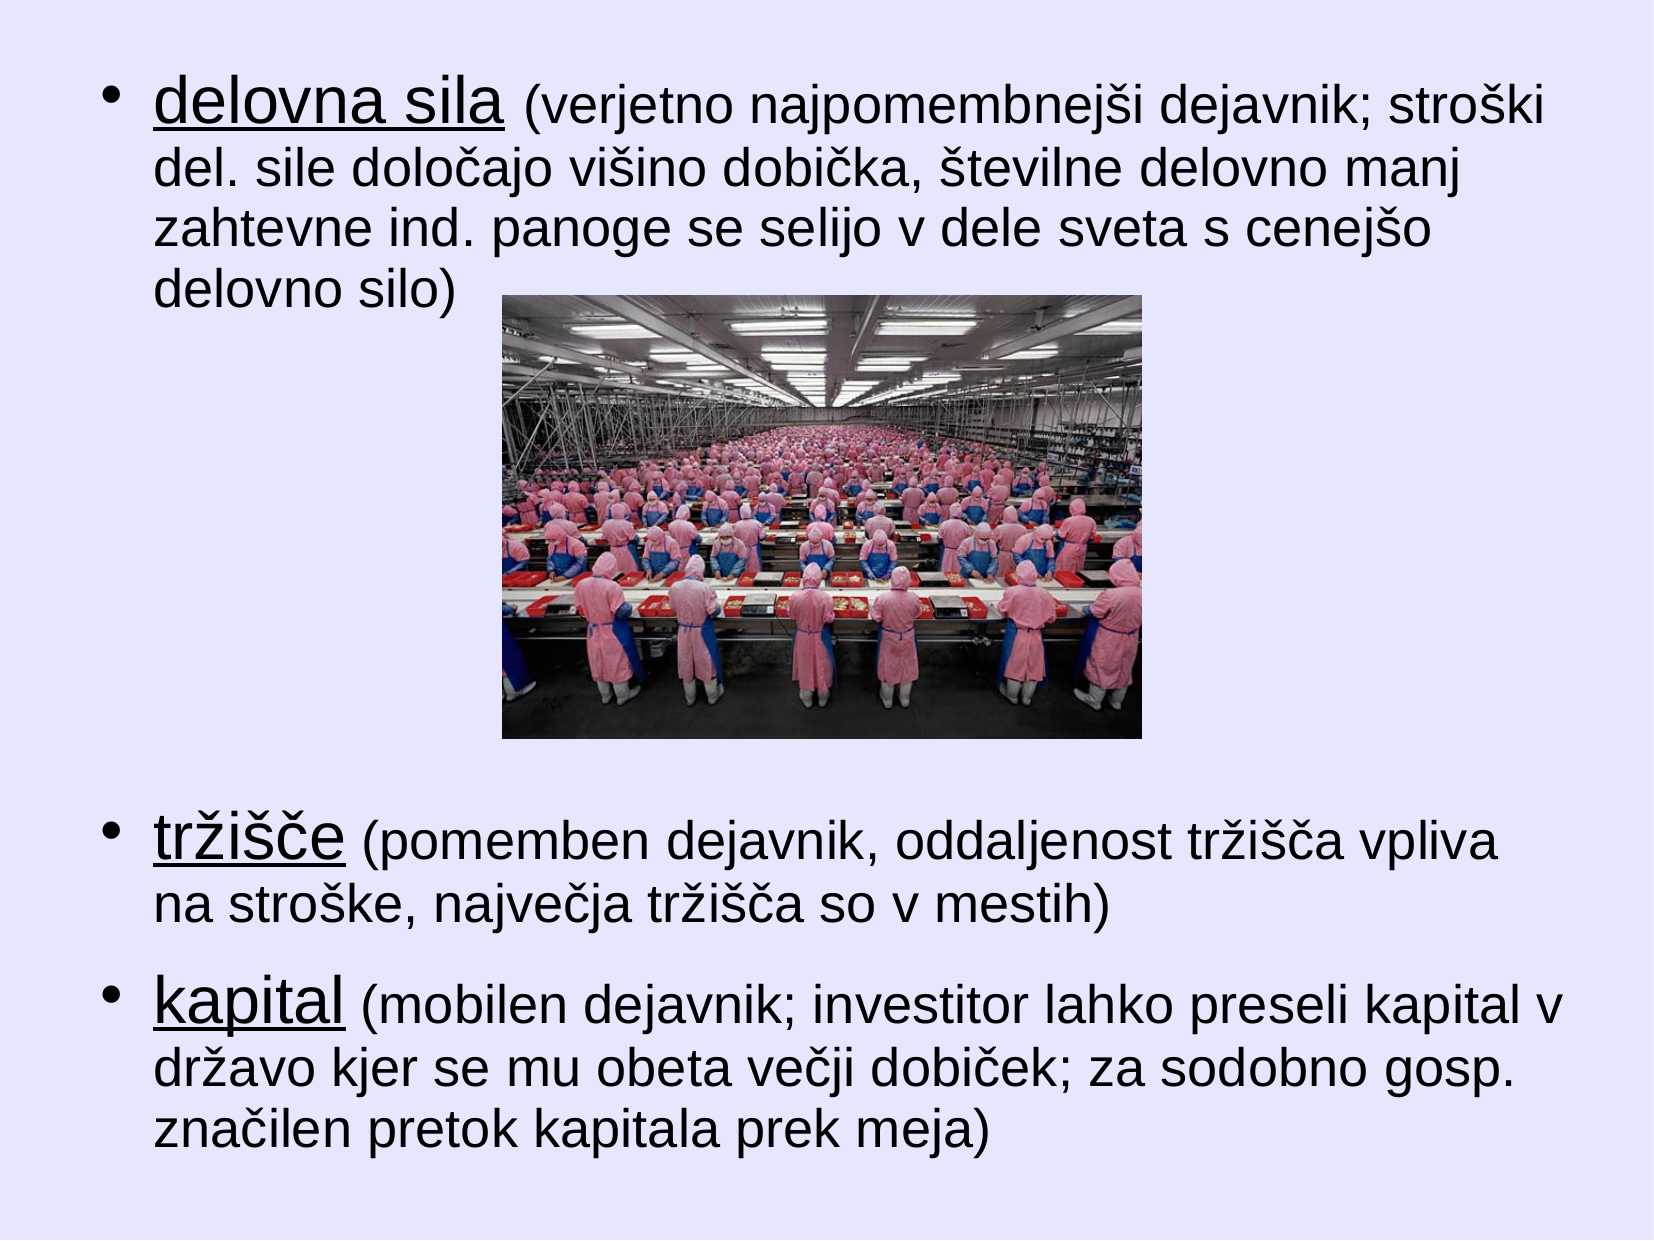

# delovna sila (verjetno najpomembnejši dejavnik; stroški del. sile določajo višino dobička, številne delovno manj zahtevne ind. panoge se selijo v dele sveta s cenejšo delovno silo)
tržišče (pomemben dejavnik, oddaljenost tržišča vpliva na stroške, največja tržišča so v mestih)
kapital (mobilen dejavnik; investitor lahko preseli kapital v državo kjer se mu obeta večji dobiček; za sodobno gosp. značilen pretok kapitala prek meja)